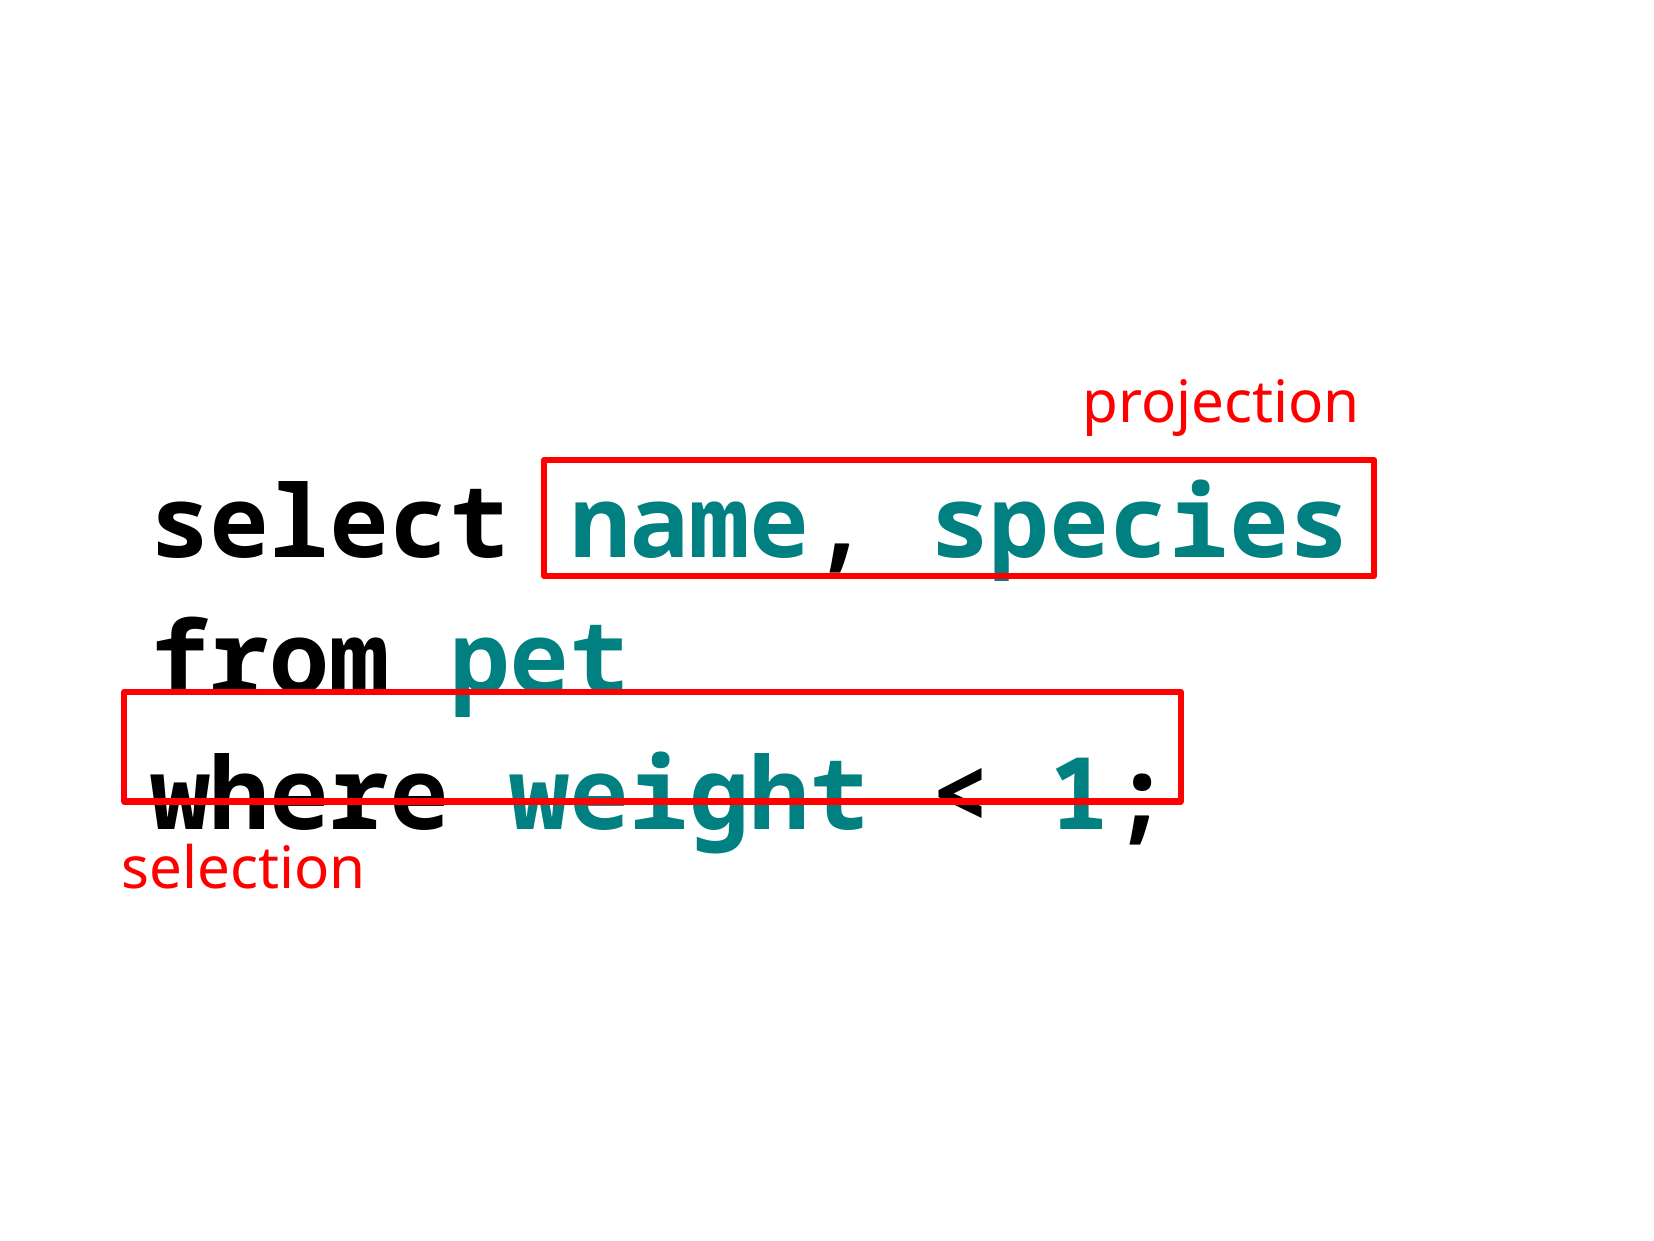

projection
select name, species
from pet
where weight < 1;
selection